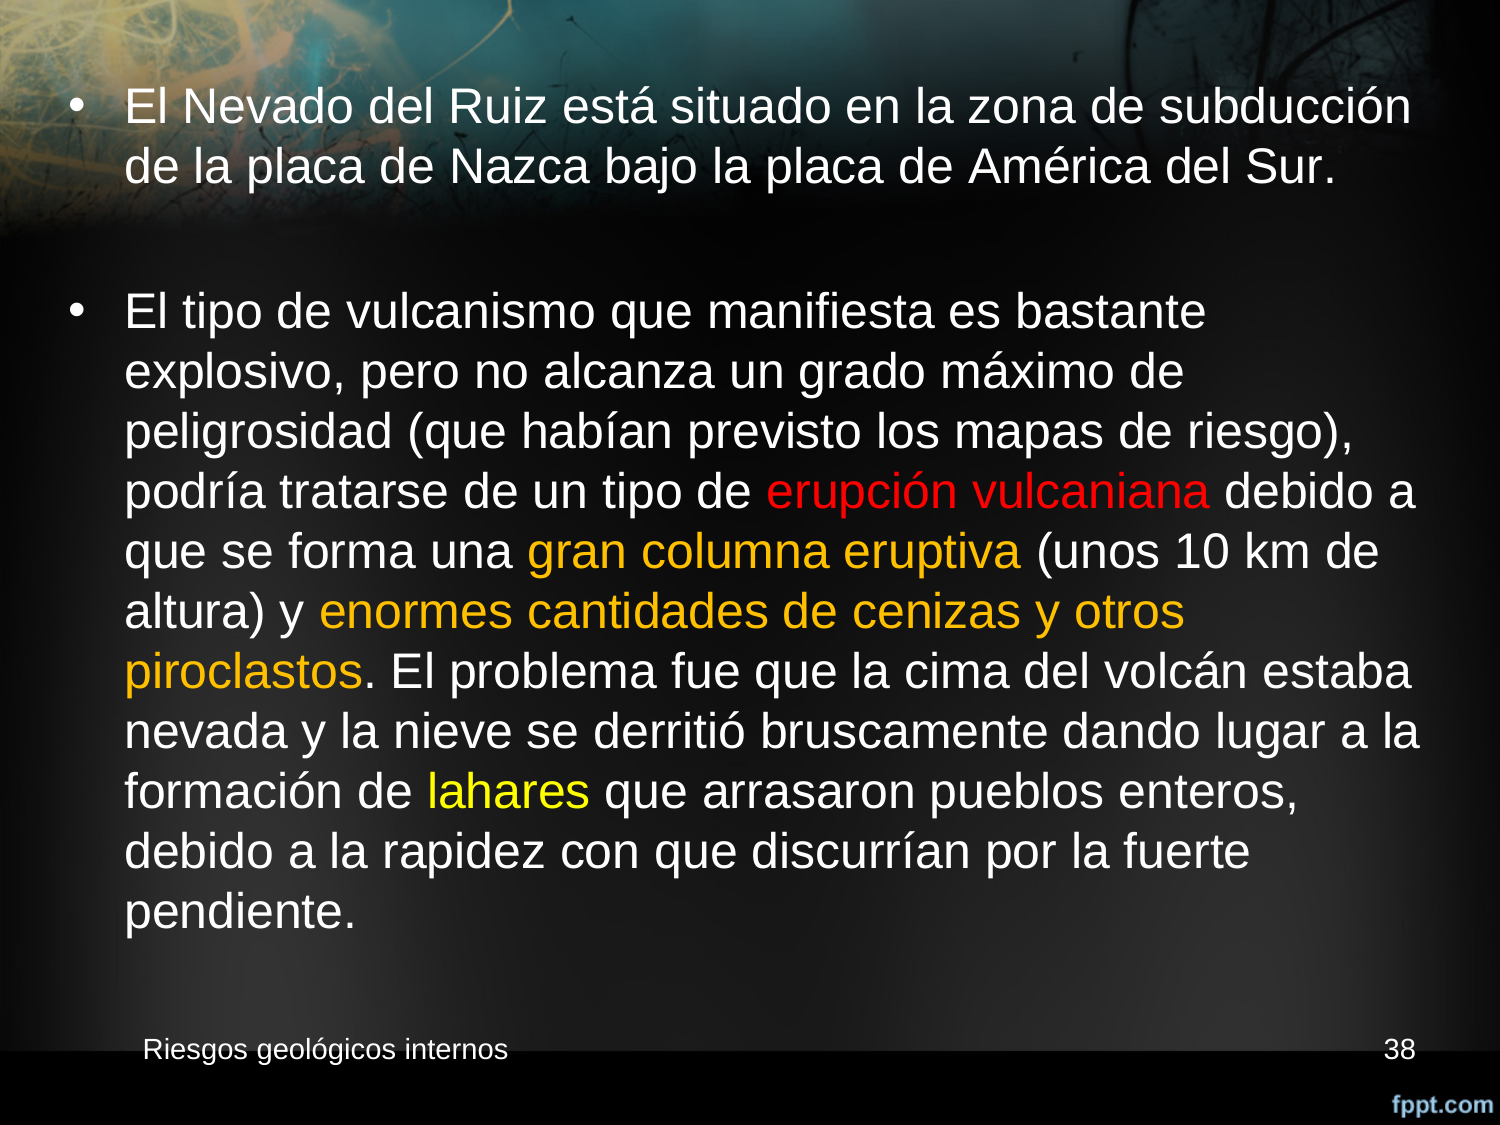

# El Nevado del Ruiz está situado en la zona de subducción de la placa de Nazca bajo la placa de América del Sur.
El tipo de vulcanismo que manifiesta es bastante explosivo, pero no alcanza un grado máximo de peligrosidad (que habían previsto los mapas de riesgo), podría tratarse de un tipo de erupción vulcaniana debido a que se forma una gran columna eruptiva (unos 10 km de altura) y enormes cantidades de cenizas y otros piroclastos. El problema fue que la cima del volcán estaba nevada y la nieve se derritió bruscamente dando lugar a la formación de lahares que arrasaron pueblos enteros, debido a la rapidez con que discurrían por la fuerte pendiente.
Riesgos geológicos internos